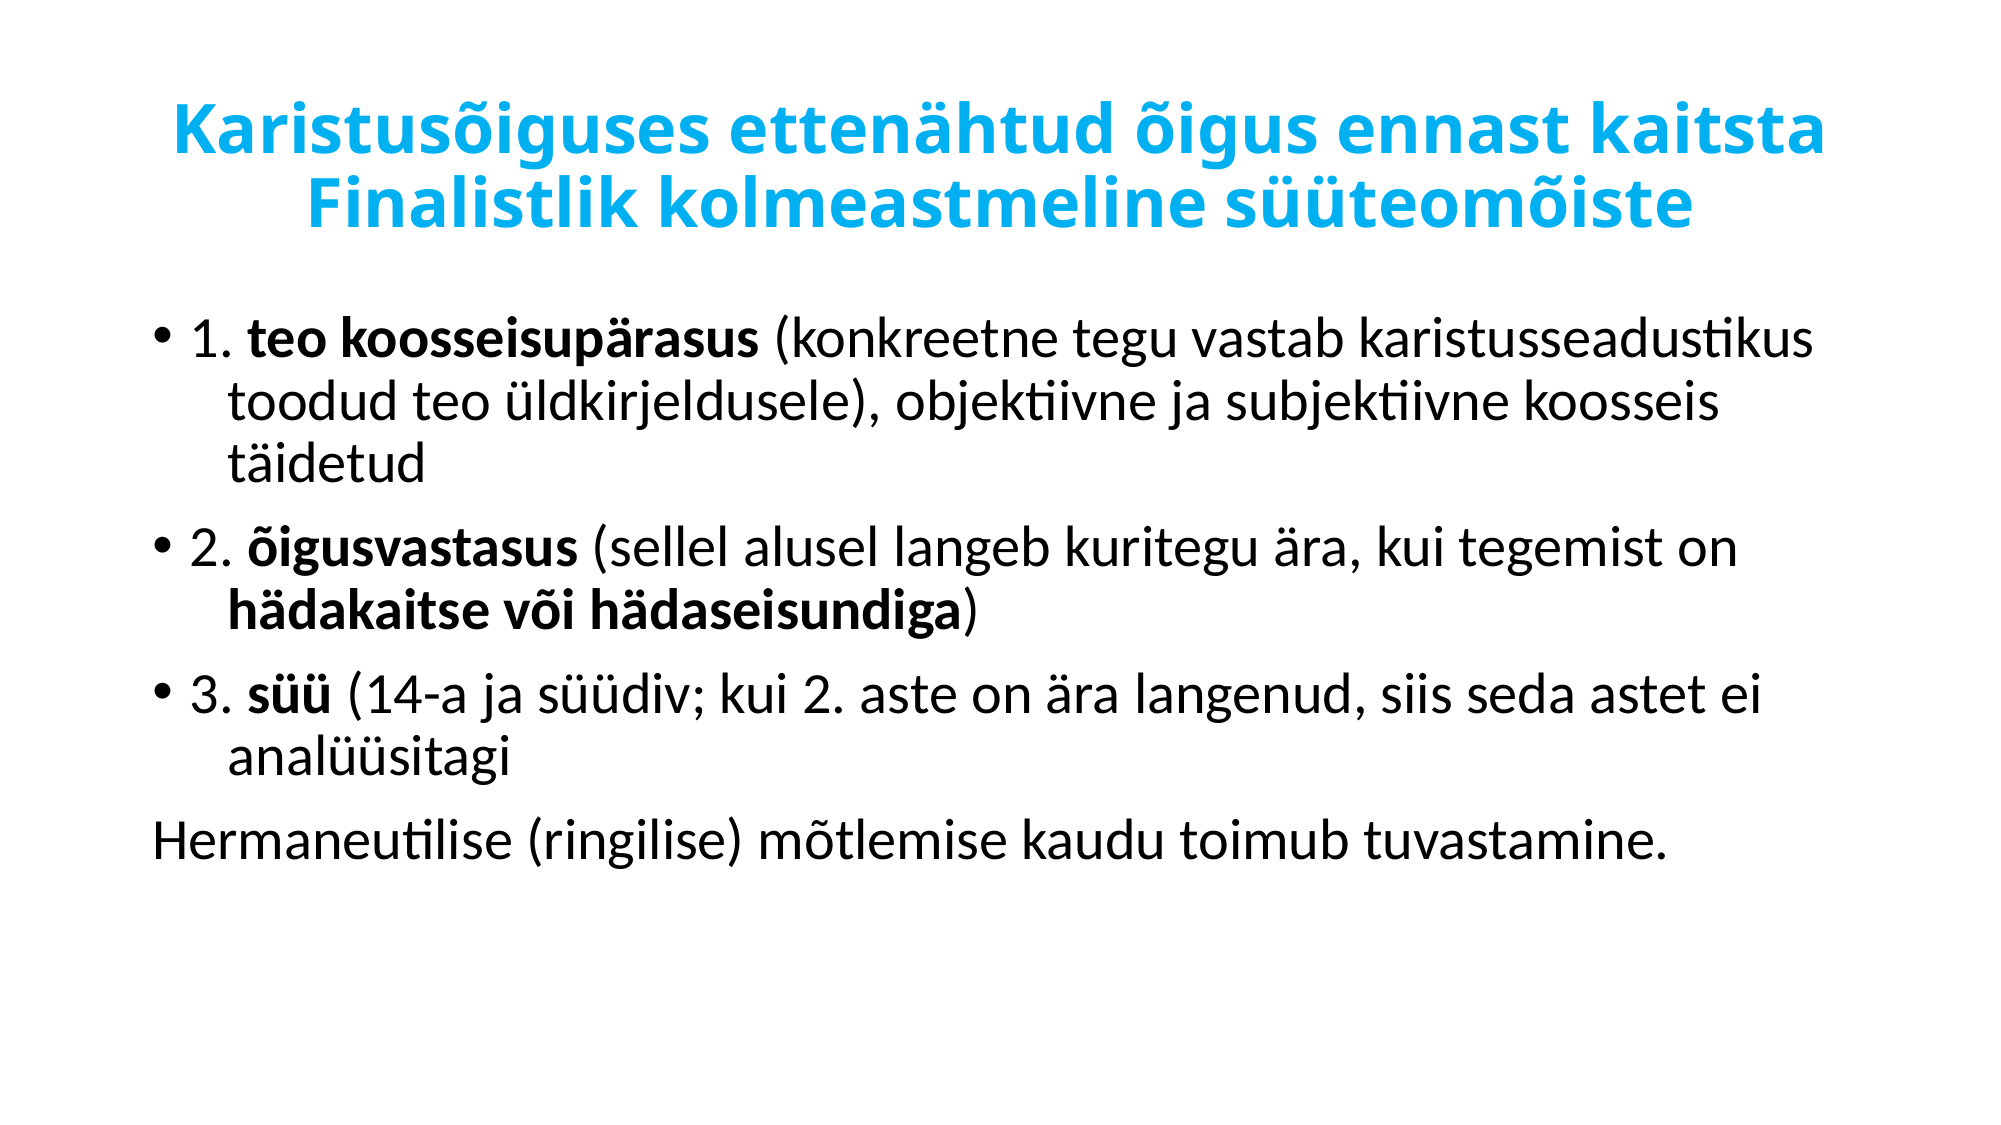

# Karistusõiguses ettenähtud õigus ennast kaitsta Finalistlik kolmeastmeline süüteomõiste
1. teo koosseisupärasus (konkreetne tegu vastab karistusseadustikus toodud teo üldkirjeldusele), objektiivne ja subjektiivne koosseis täidetud
2. õigusvastasus (sellel alusel langeb kuritegu ära, kui tegemist on hädakaitse või hädaseisundiga)
3. süü (14-a ja süüdiv; kui 2. aste on ära langenud, siis seda astet ei analüüsitagi
Hermaneutilise (ringilise) mõtlemise kaudu toimub tuvastamine.